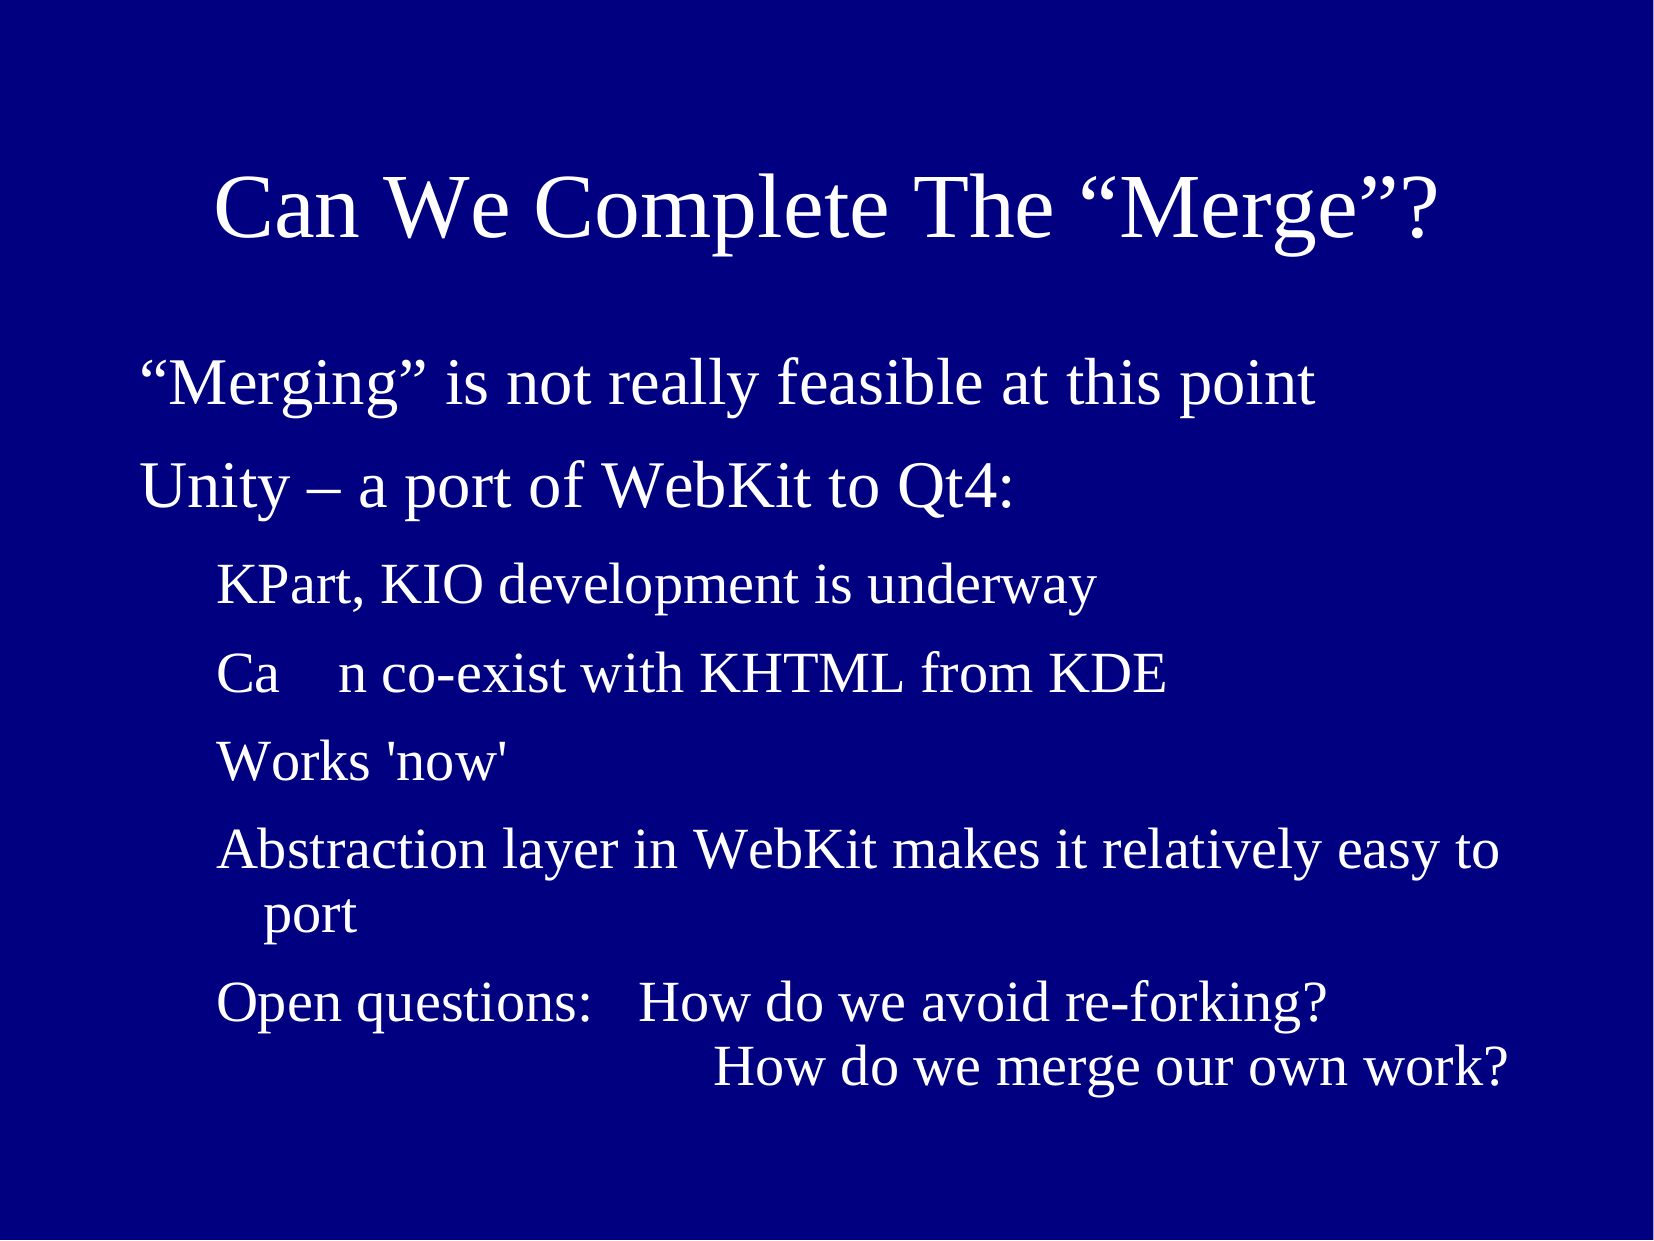

# Can We Complete The “Merge”?
“Merging” is not really feasible at this point
Unity – a port of WebKit to Qt4:
KPart, KIO development is underway
Ca	n co-exist with KHTML from KDE
Works 'now'
Abstraction layer in WebKit makes it relatively easy to port
Open questions: 	How do we avoid re-forking?
						How do we merge our own work?